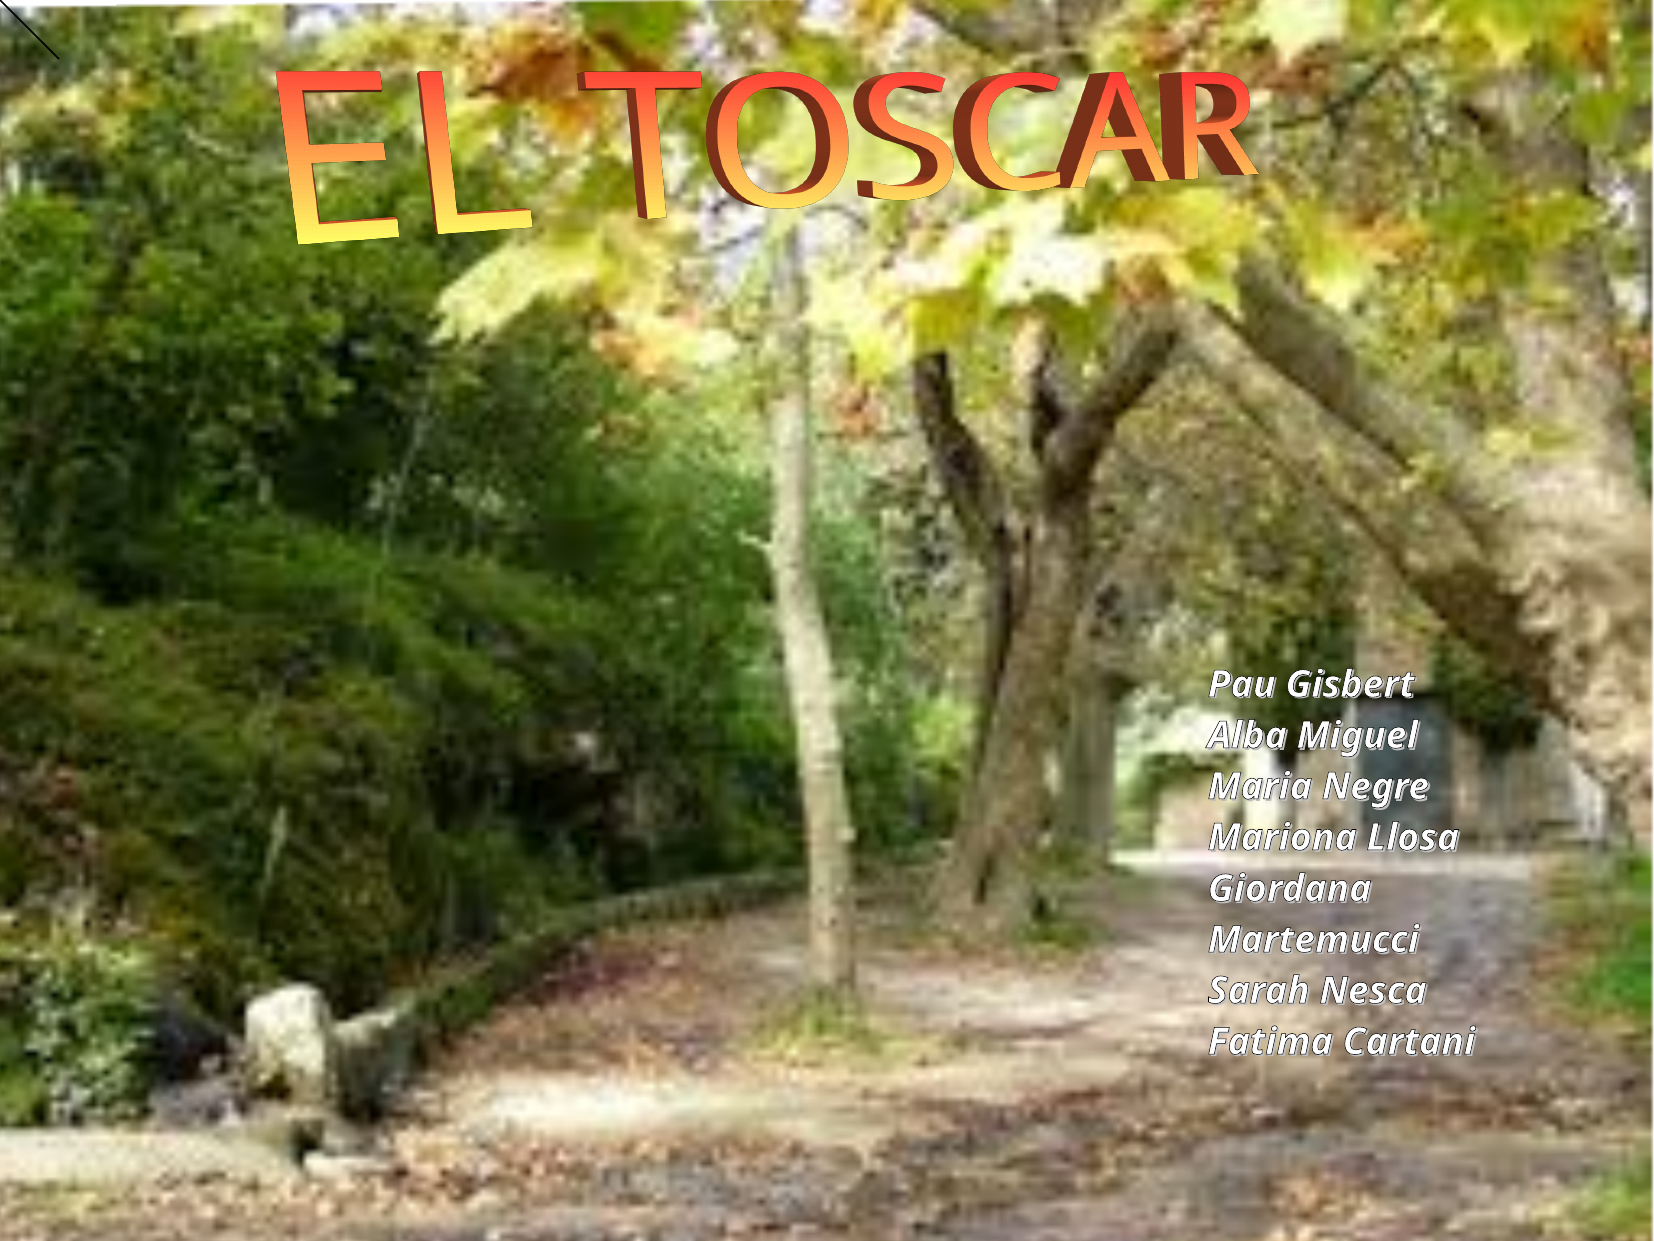

EL TOSCAR
Pau Gisbert
Alba Miguel
Maria Negre
Mariona Llosa
Giordana Martemucci
Sarah Nesca
Fatima Cartani
Pau Gisbert
Alba Miguel
Maria Negre
Mariona Llosa
Giordana Martemucci
Sarah Nesca
Fatima Cartani
# EL TOSCAR